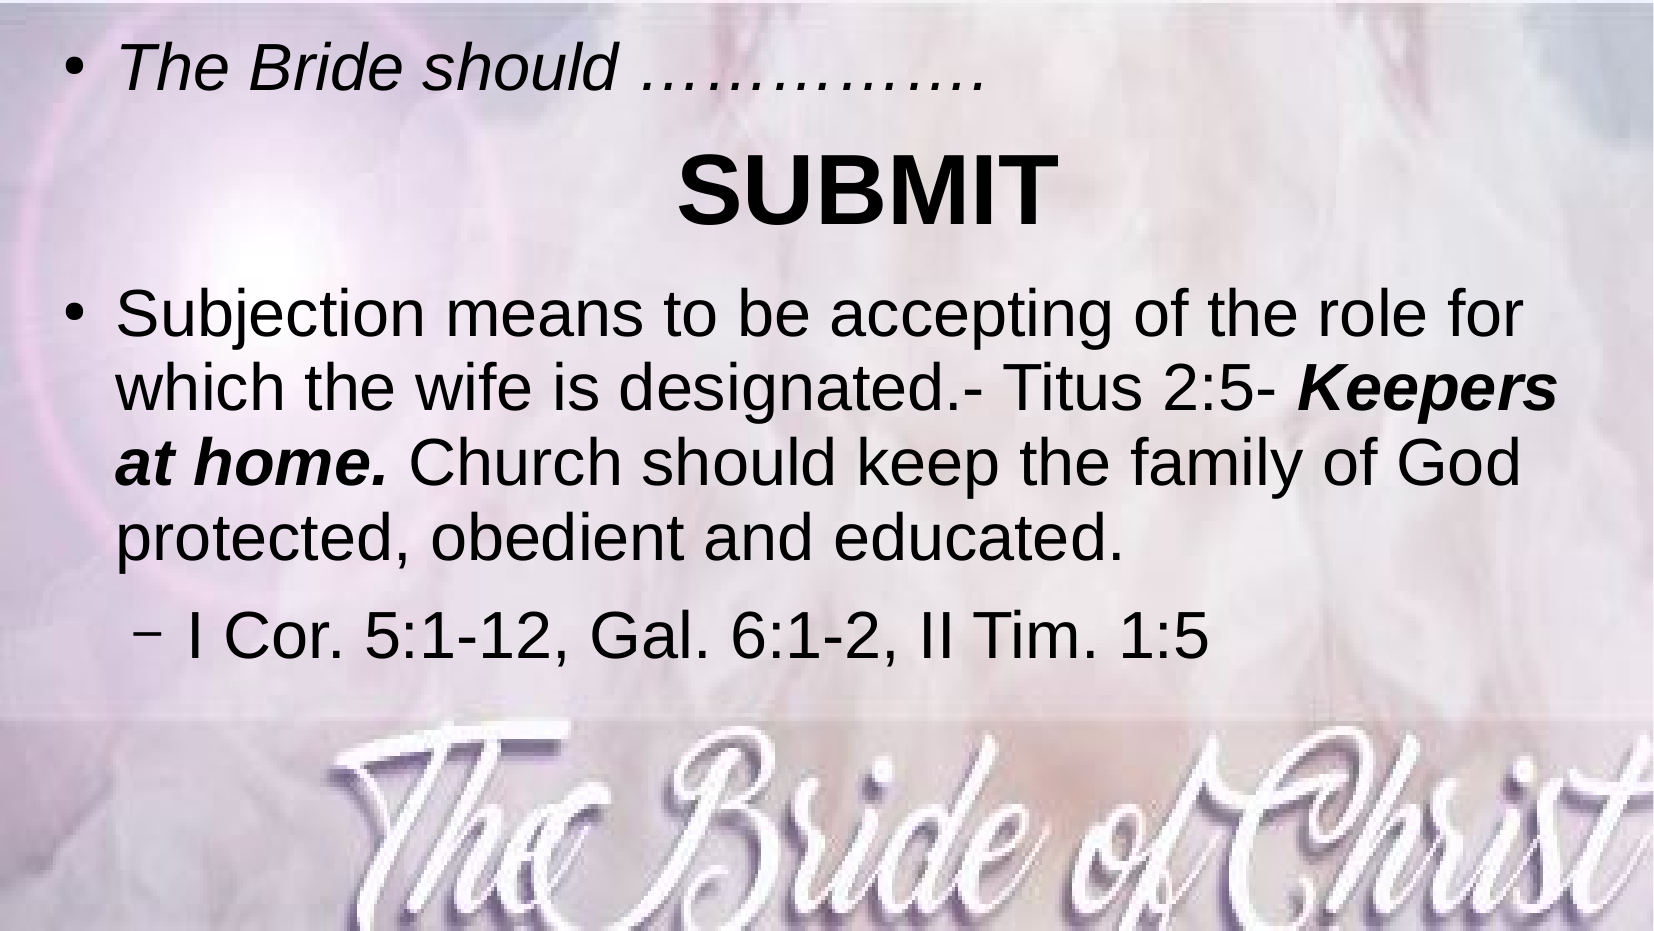

# The Bride should …………….
SUBMIT
Subjection means to be accepting of the role for which the wife is designated.- Titus 2:5- Keepers at home. Church should keep the family of God protected, obedient and educated.
I Cor. 5:1-12, Gal. 6:1-2, II Tim. 1:5